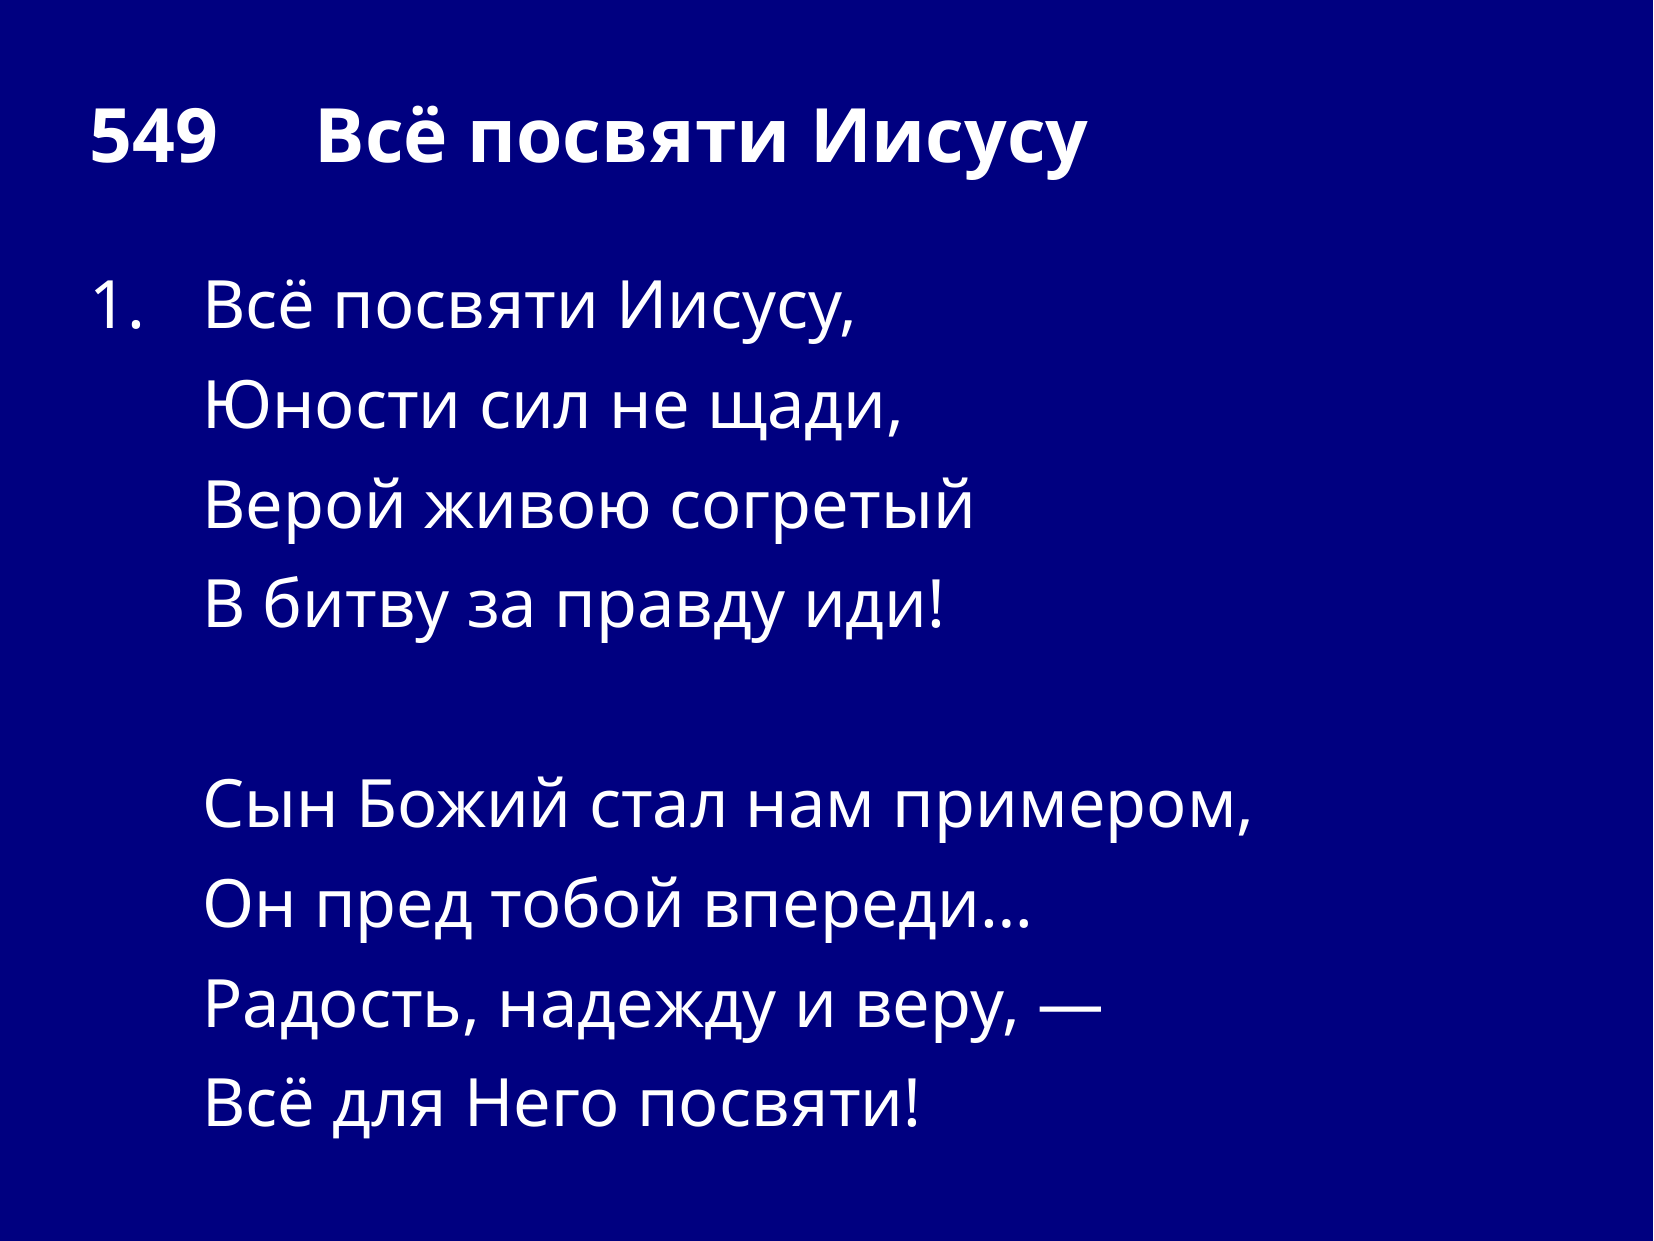

549	Всё посвяти Иисусу
1.	Всё посвяти Иисусу,
	Юности сил не щади,
	Верой живою согретый
	В битву за правду иди!
	Сын Божий стал нам примером,
	Он пред тобой впереди…
	Радость, надежду и веру, —
	Всё для Него посвяти!